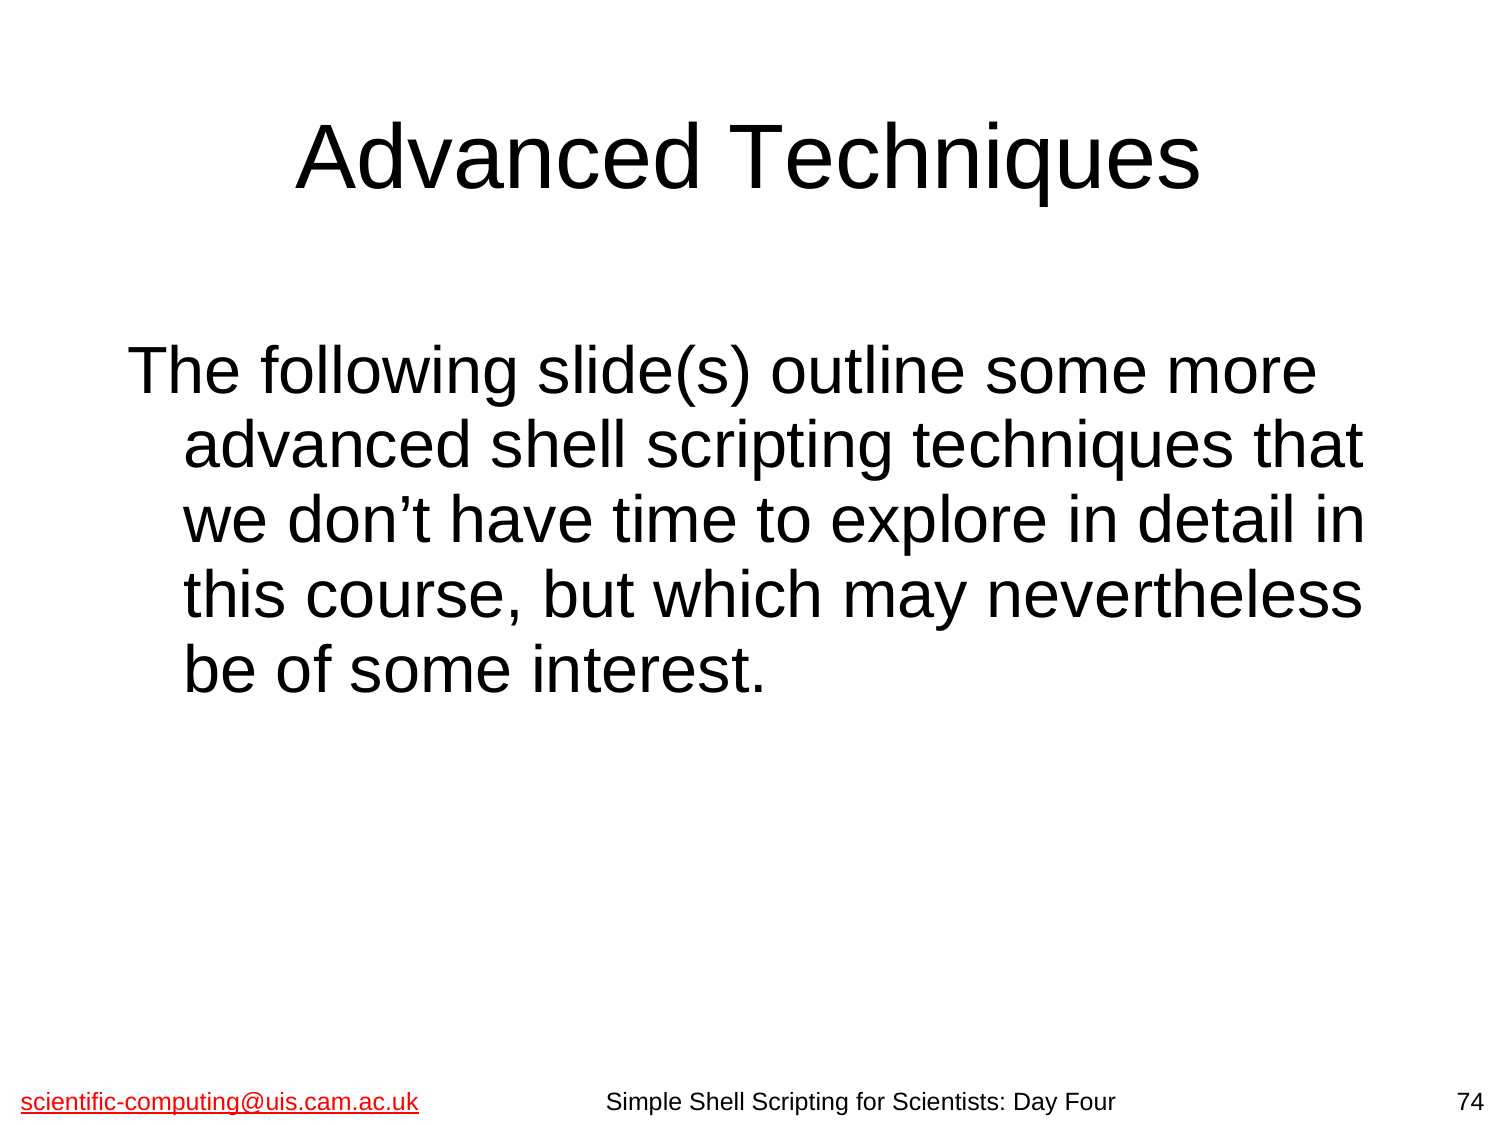

# Advanced Techniques
The following slide(s) outline some more advanced shell scripting techniques that we don’t have time to explore in detail in this course, but which may nevertheless be of some interest.
escience-support@ucs.cam.ac.uk	Simple Shell Scripting for Scientists: Day Three
74